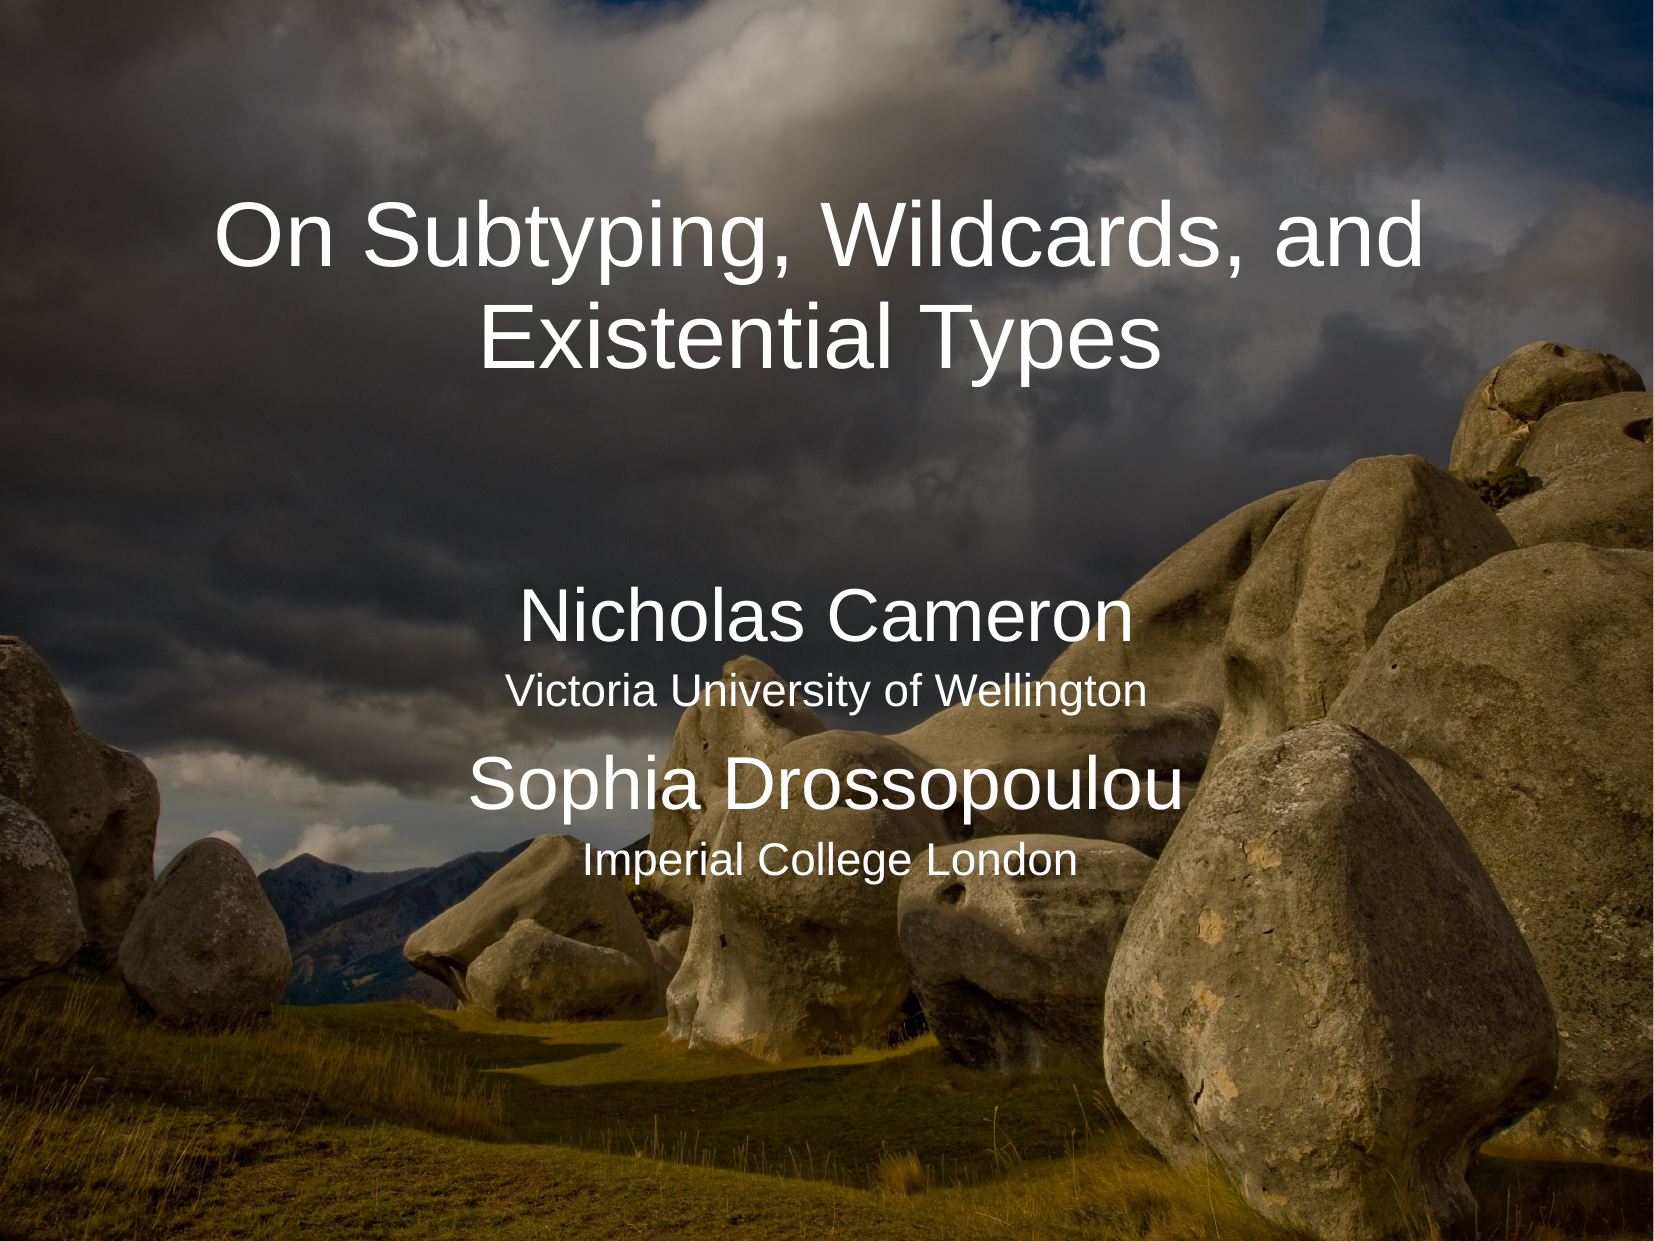

# On Subtyping, Wildcards, and Existential Types
Nicholas Cameron
Sophia Drossopoulou
Victoria University of Wellington
Imperial College London